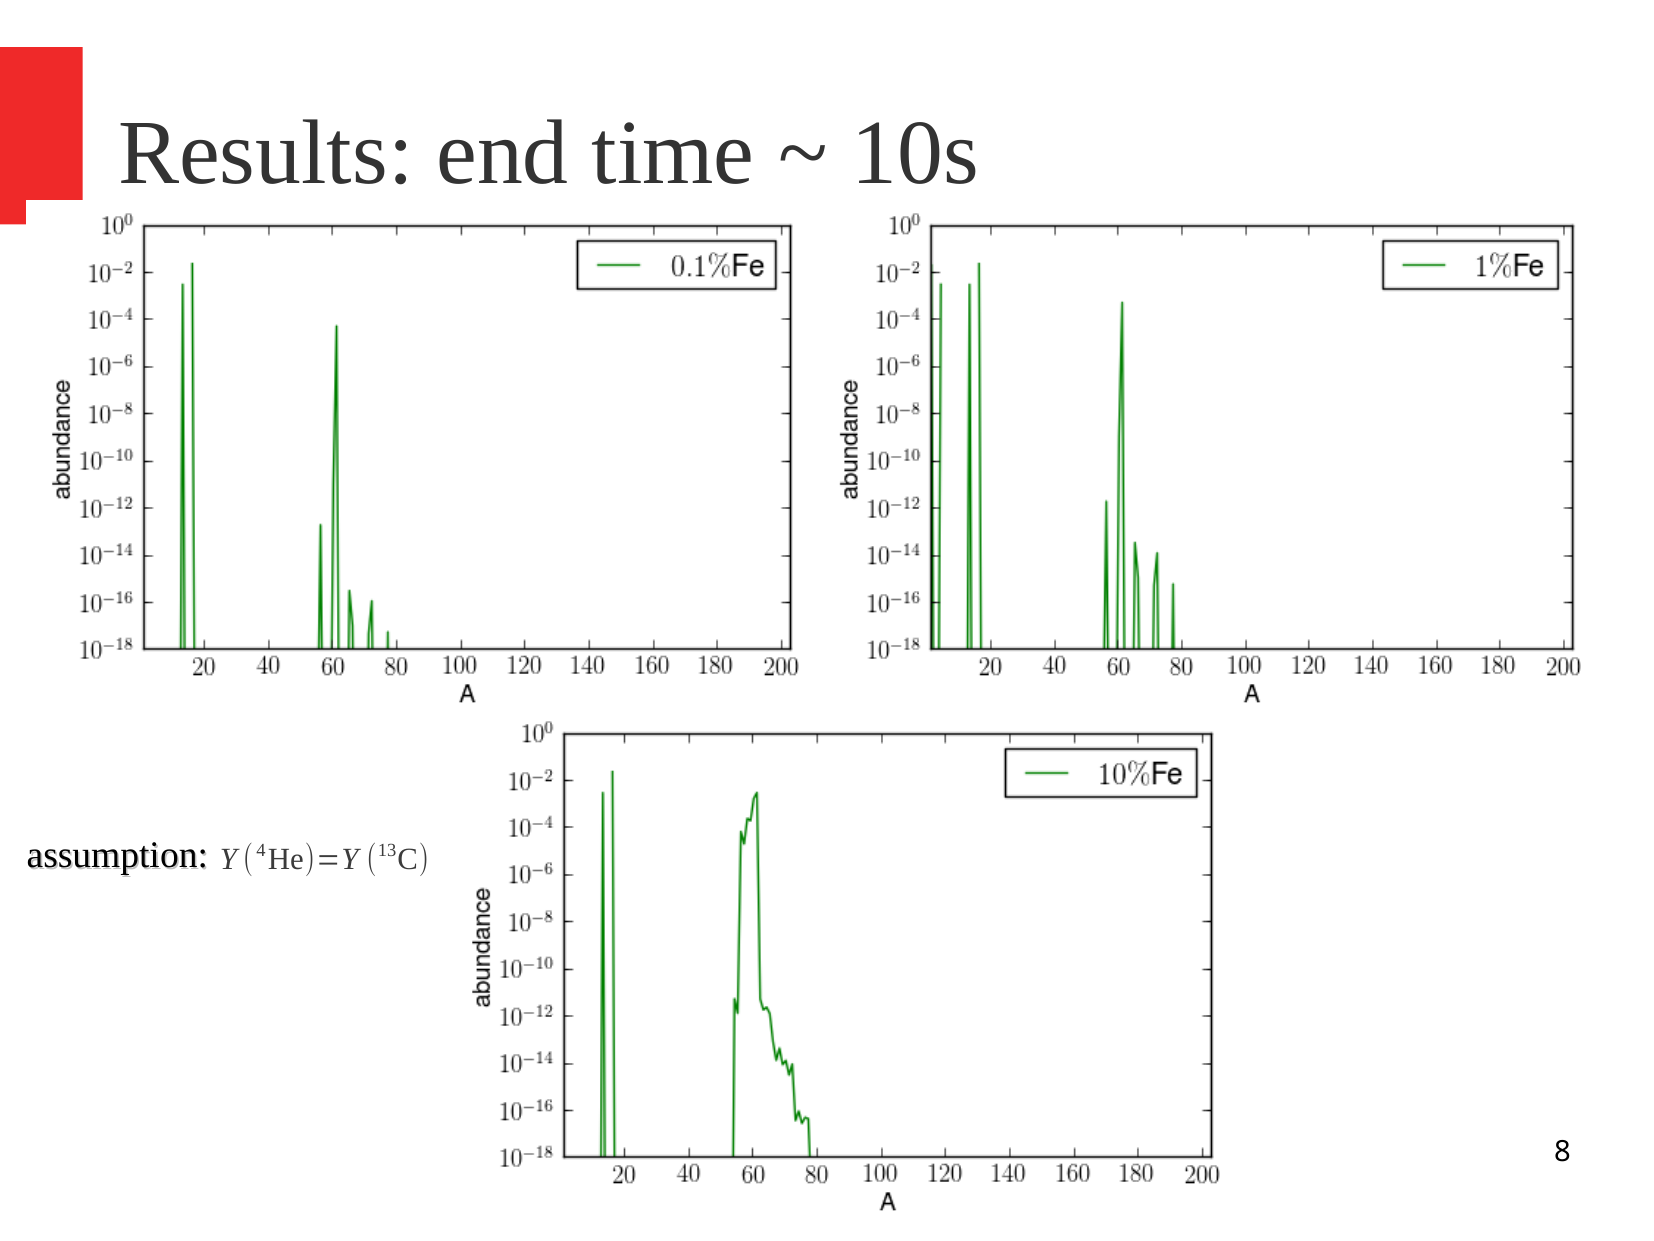

# Results: end time ~ 10s
assumption:
8